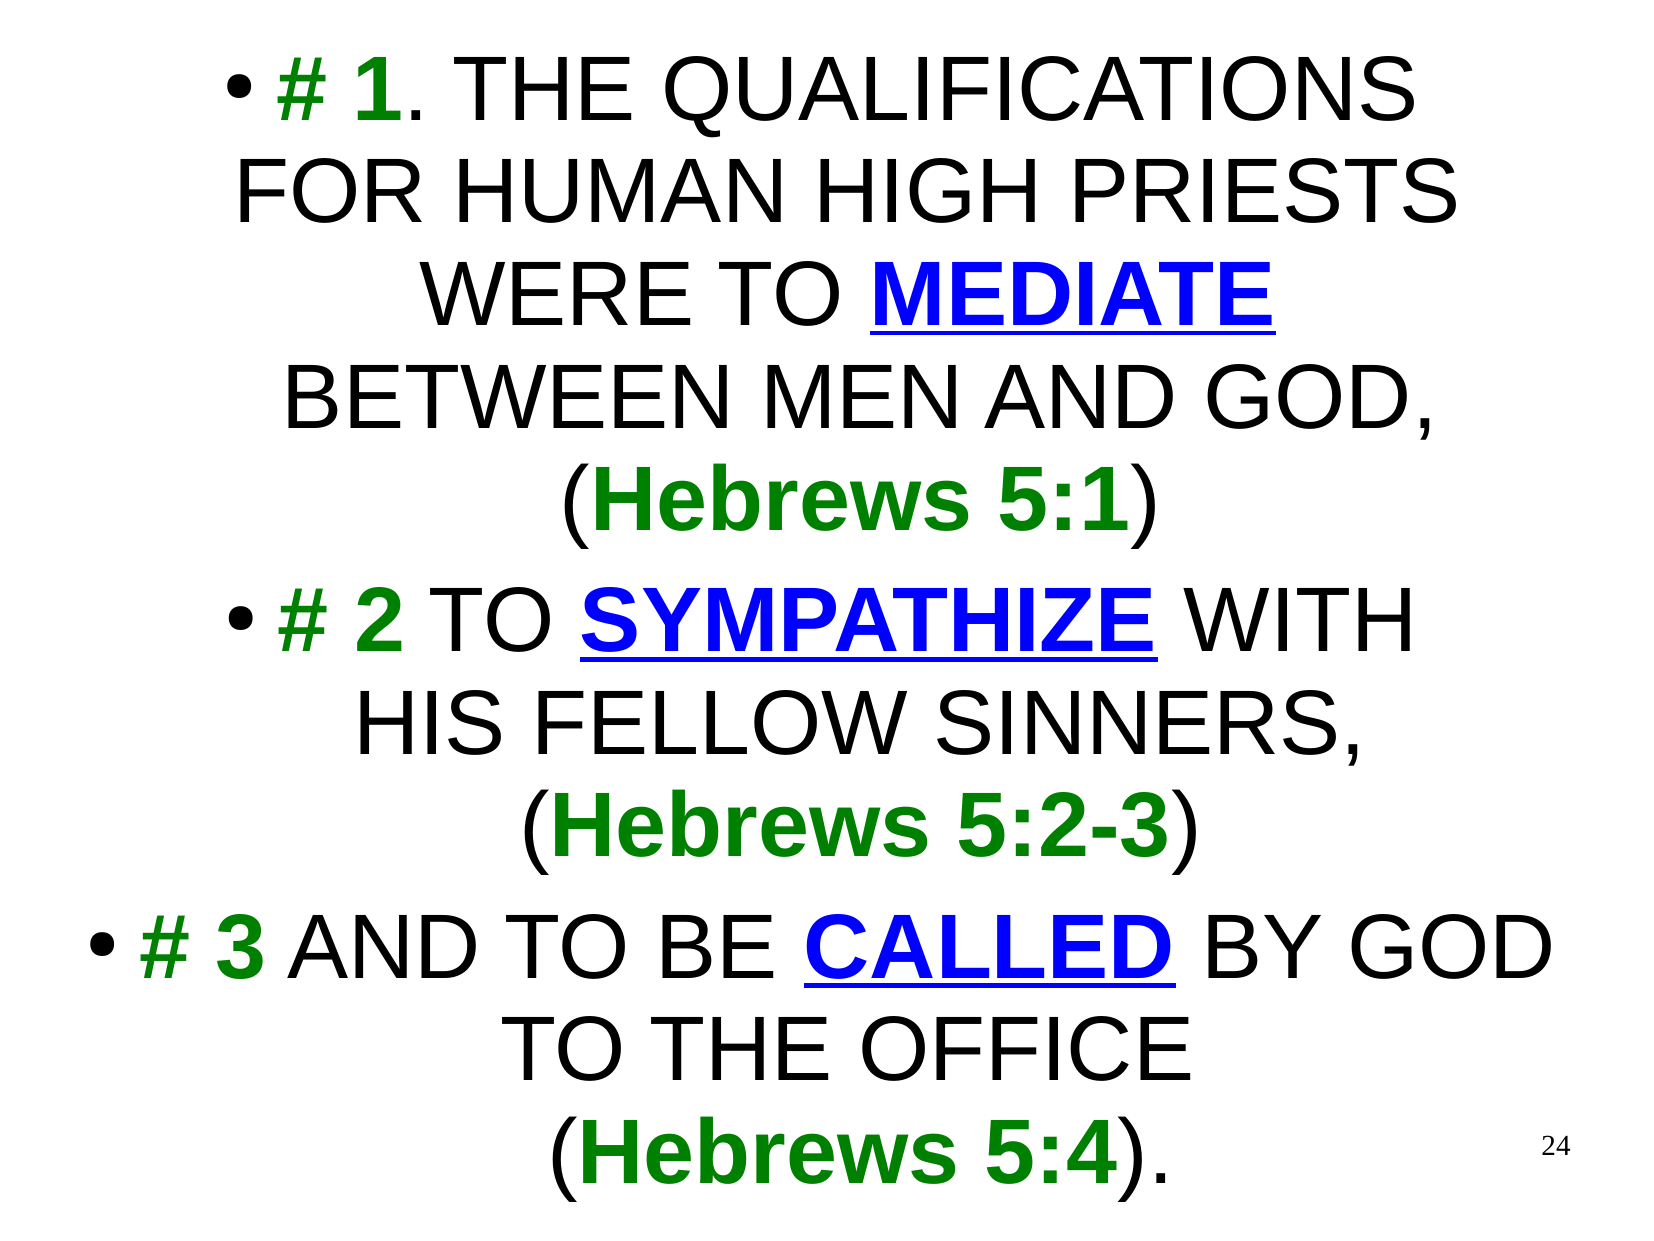

# # 1. THE QUALIFICATIONS FOR HUMAN HIGH PRIESTS WERE TO MEDIATE BETWEEN MEN AND GOD, (Hebrews 5:1)
# 2 TO SYMPATHIZE WITH HIS FELLOW SINNERS, (Hebrews 5:2-3)
# 3 AND TO BE CALLED BY GOD TO THE OFFICE (Hebrews 5:4).
24